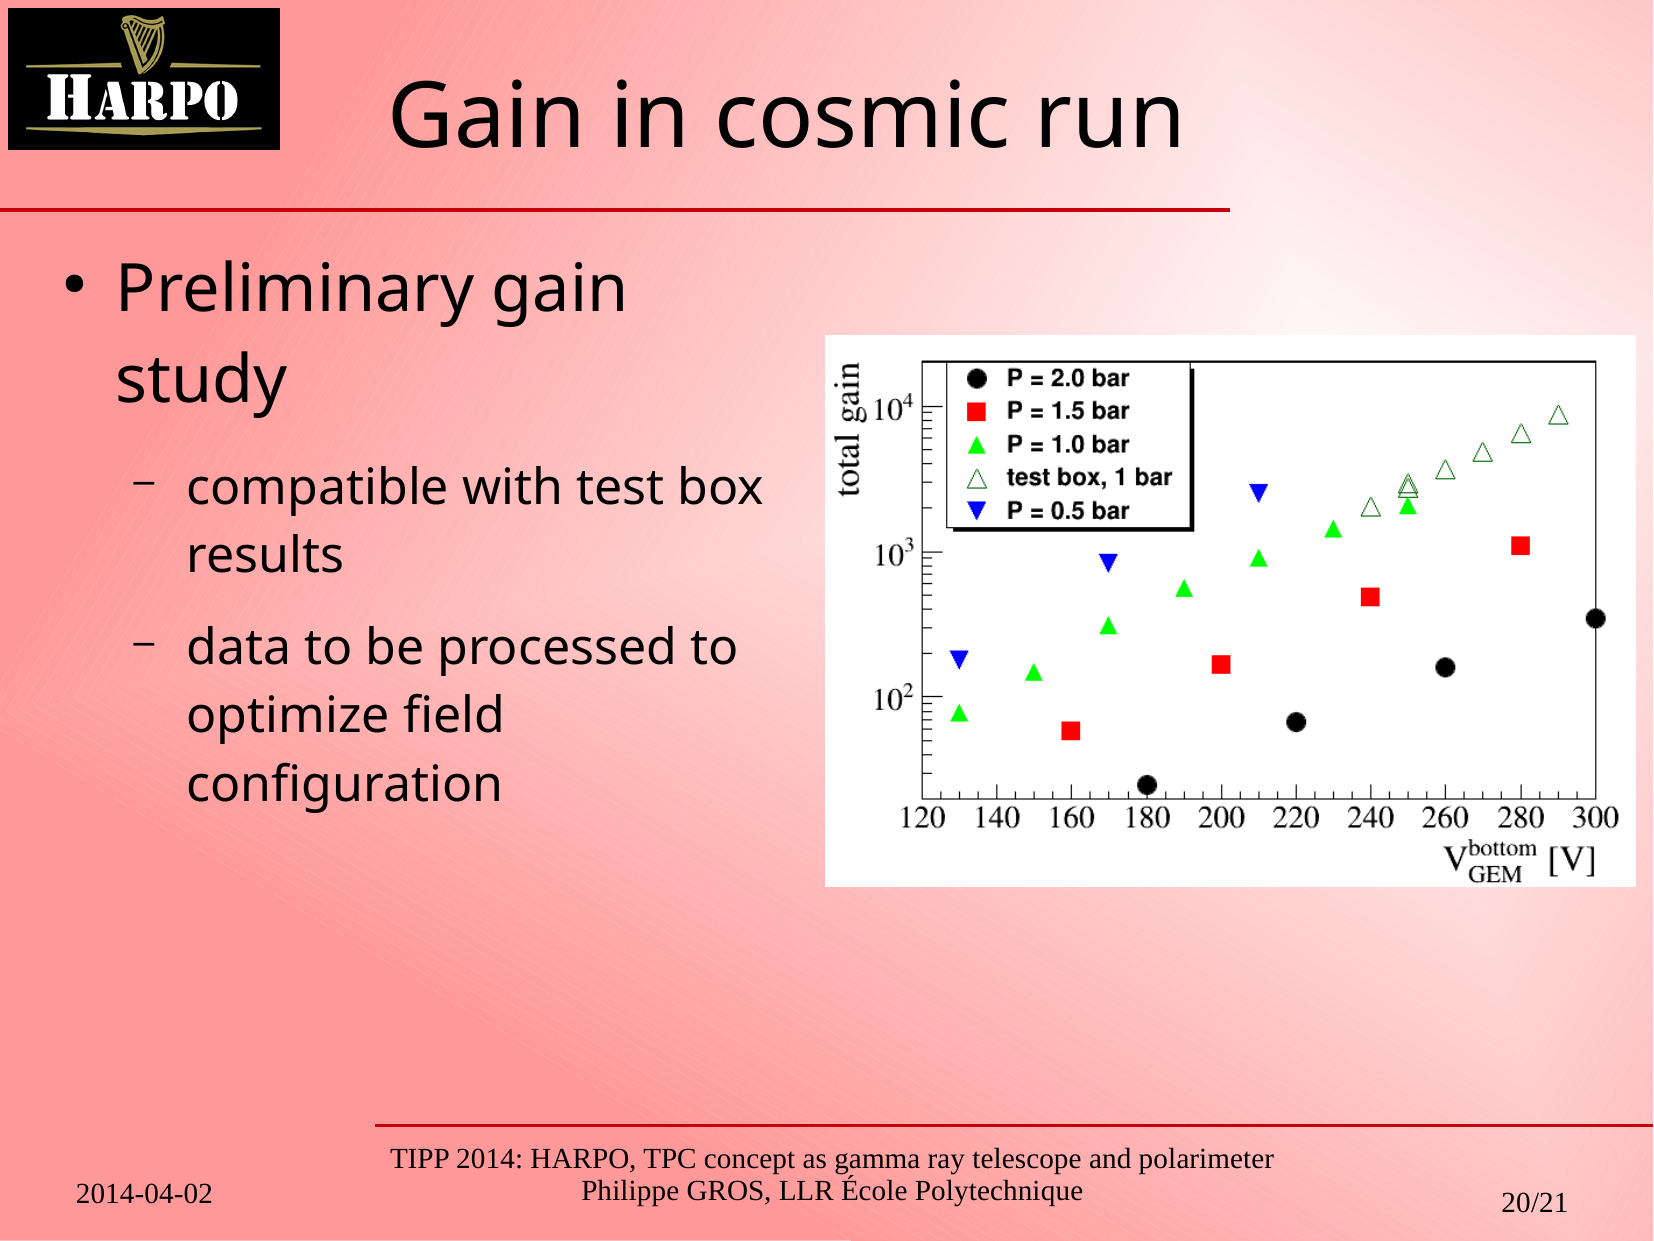

# Gain in cosmic run
Preliminary gain study
compatible with test box results
data to be processed to optimize field configuration
Colloque Grands Instruments: HARPOPhilippe GROS
2014-04-02
20